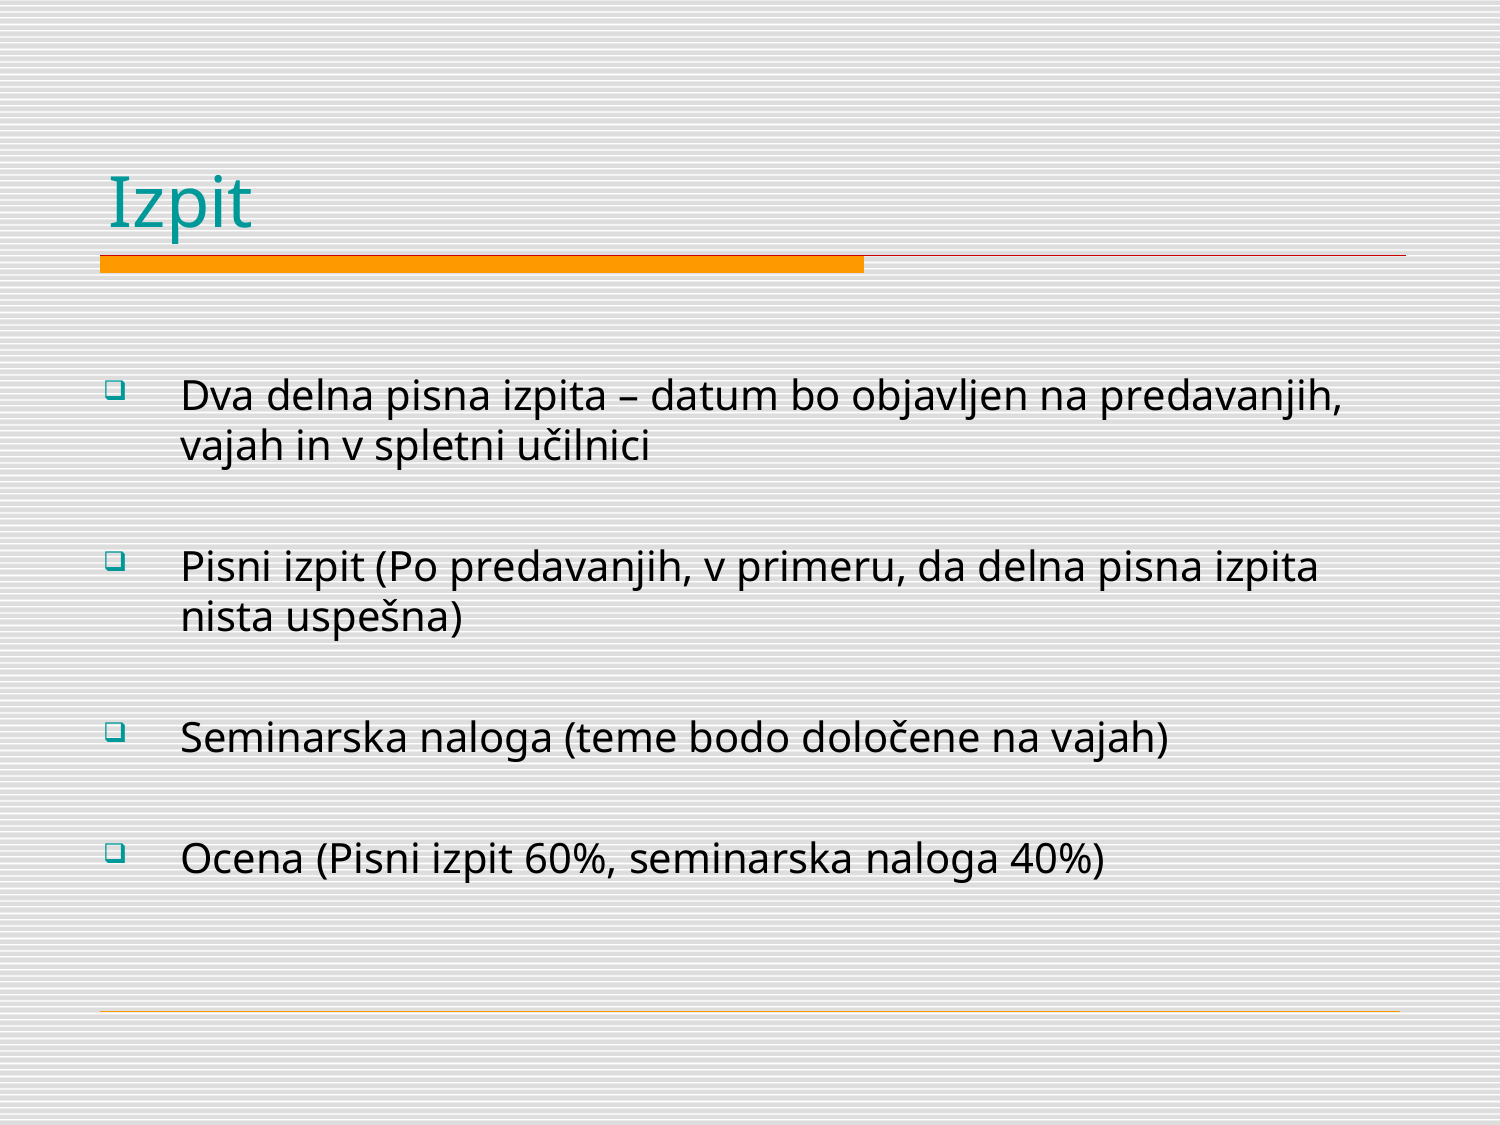

# Izpit
Dva delna pisna izpita – datum bo objavljen na predavanjih, vajah in v spletni učilnici
Pisni izpit (Po predavanjih, v primeru, da delna pisna izpita nista uspešna)
Seminarska naloga (teme bodo določene na vajah)
Ocena (Pisni izpit 60%, seminarska naloga 40%)